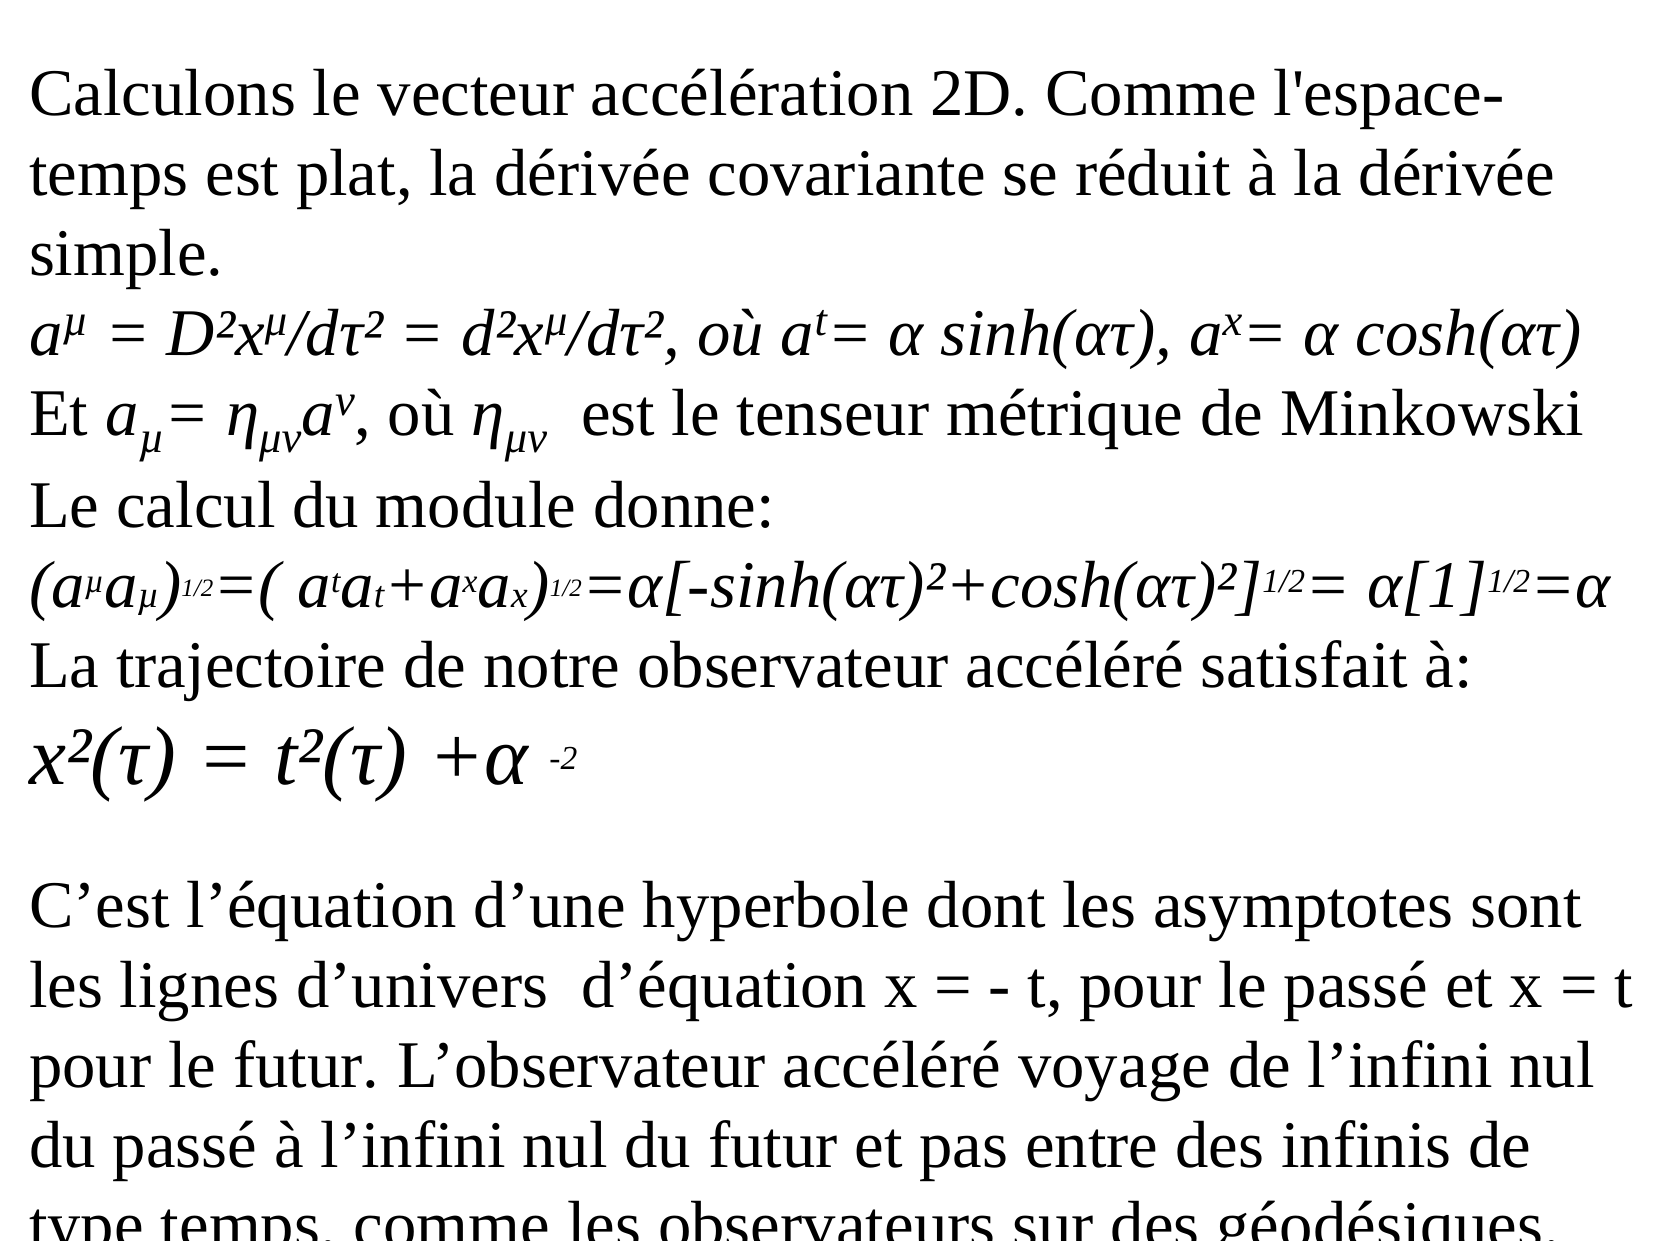

Calculons le vecteur accélération 2D. Comme l'espace-temps est plat, la dérivée covariante se réduit à la dérivée simple.
aµ = D²xμ/dτ² = d²xμ/dτ², où at= α sinh(ατ), ax= α cosh(ατ)
Et aµ= ημνaν, où ημν est le tenseur métrique de Minkowski
Le calcul du module donne:
(aµaµ)1/2=( atat+axax)1/2=α[-sinh(ατ)²+cosh(ατ)²]1/2= α[1]1/2=α
La trajectoire de notre observateur accéléré satisfait à:
x²(τ) = t²(τ) +α -2
C’est l’équation d’une hyperbole dont les asymptotes sont les lignes d’univers d’équation x = - t, pour le passé et x = t pour le futur. L’observateur accéléré voyage de l’infini nul du passé à l’infini nul du futur et pas entre des infinis de type temps, comme les observateurs sur des géodésiques.